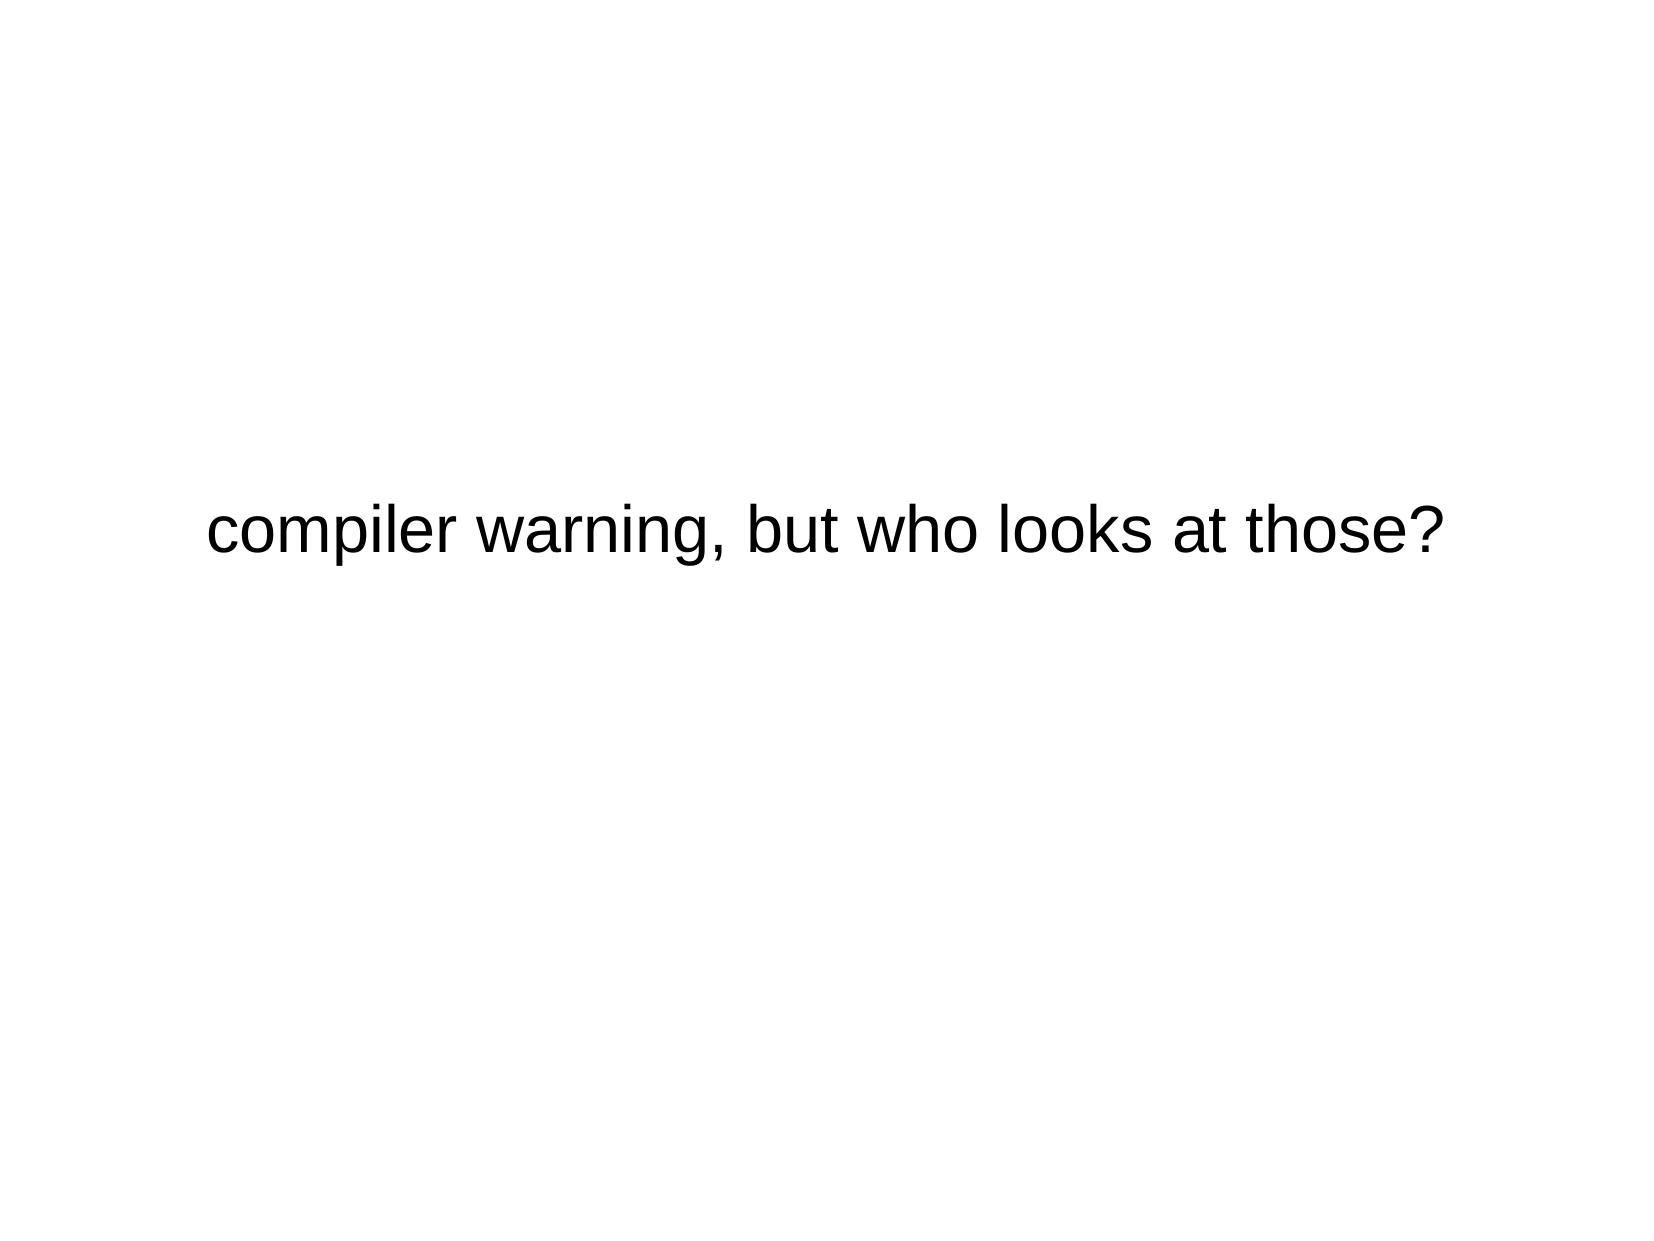

# compiler warning, but who looks at those?